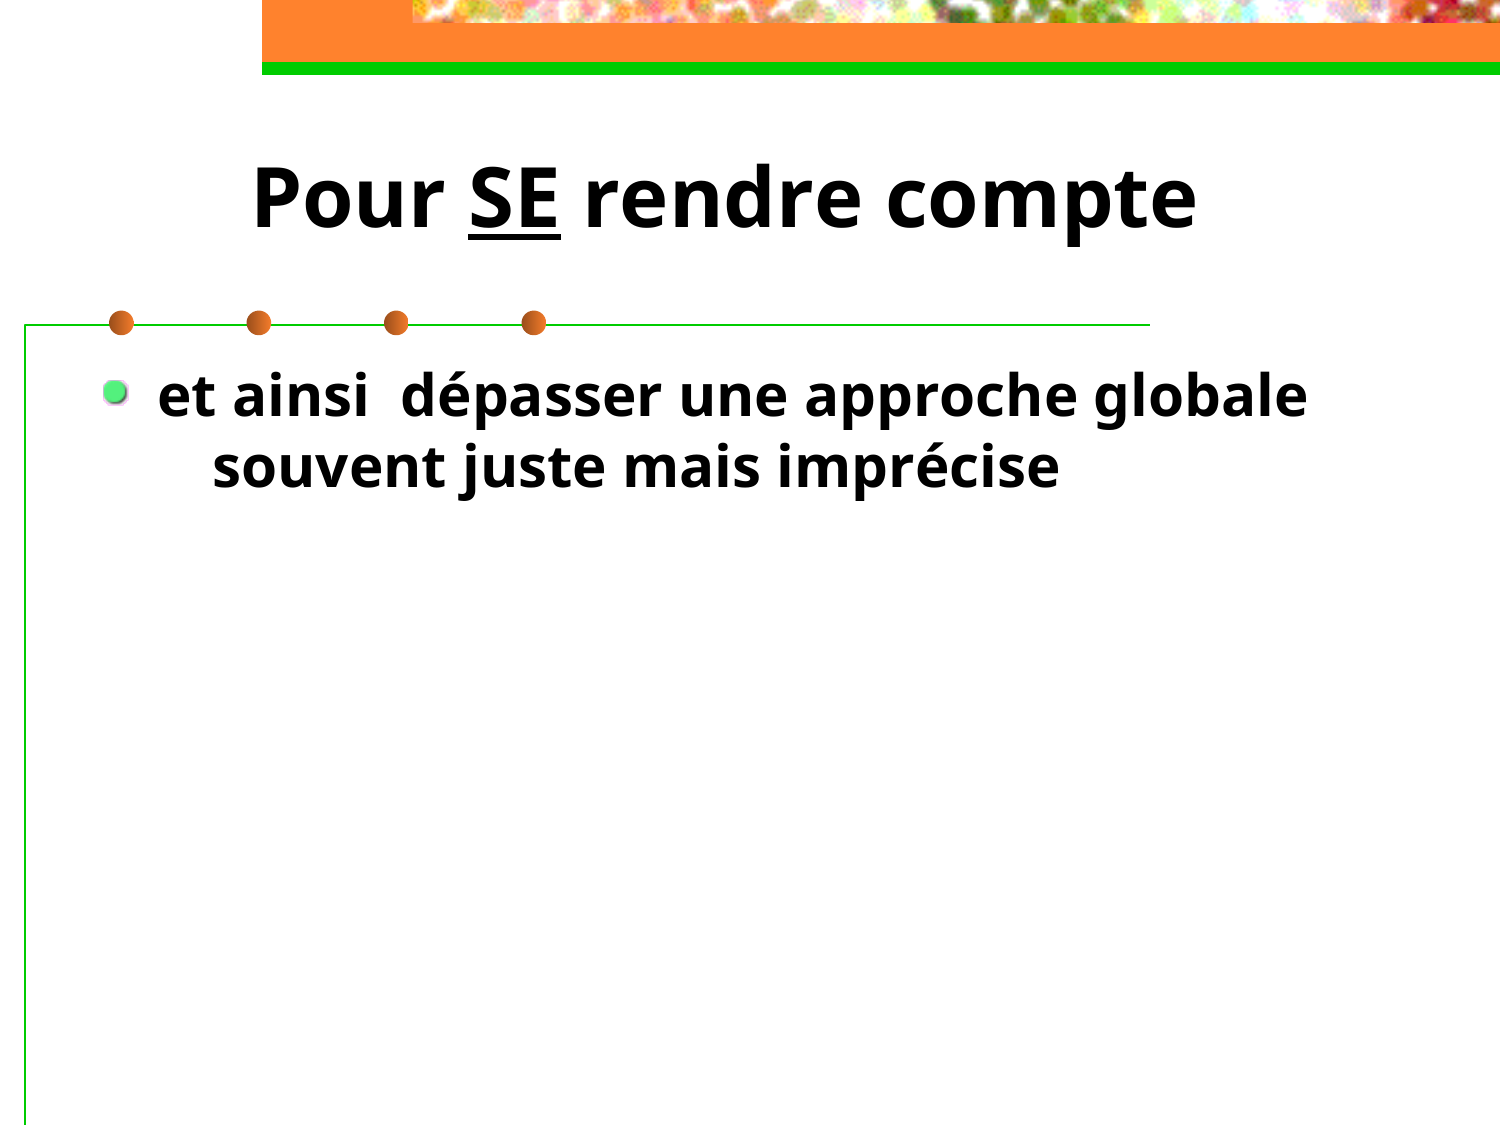

# Pour SE rendre compte
et ainsi dépasser une approche globale souvent juste mais imprécise